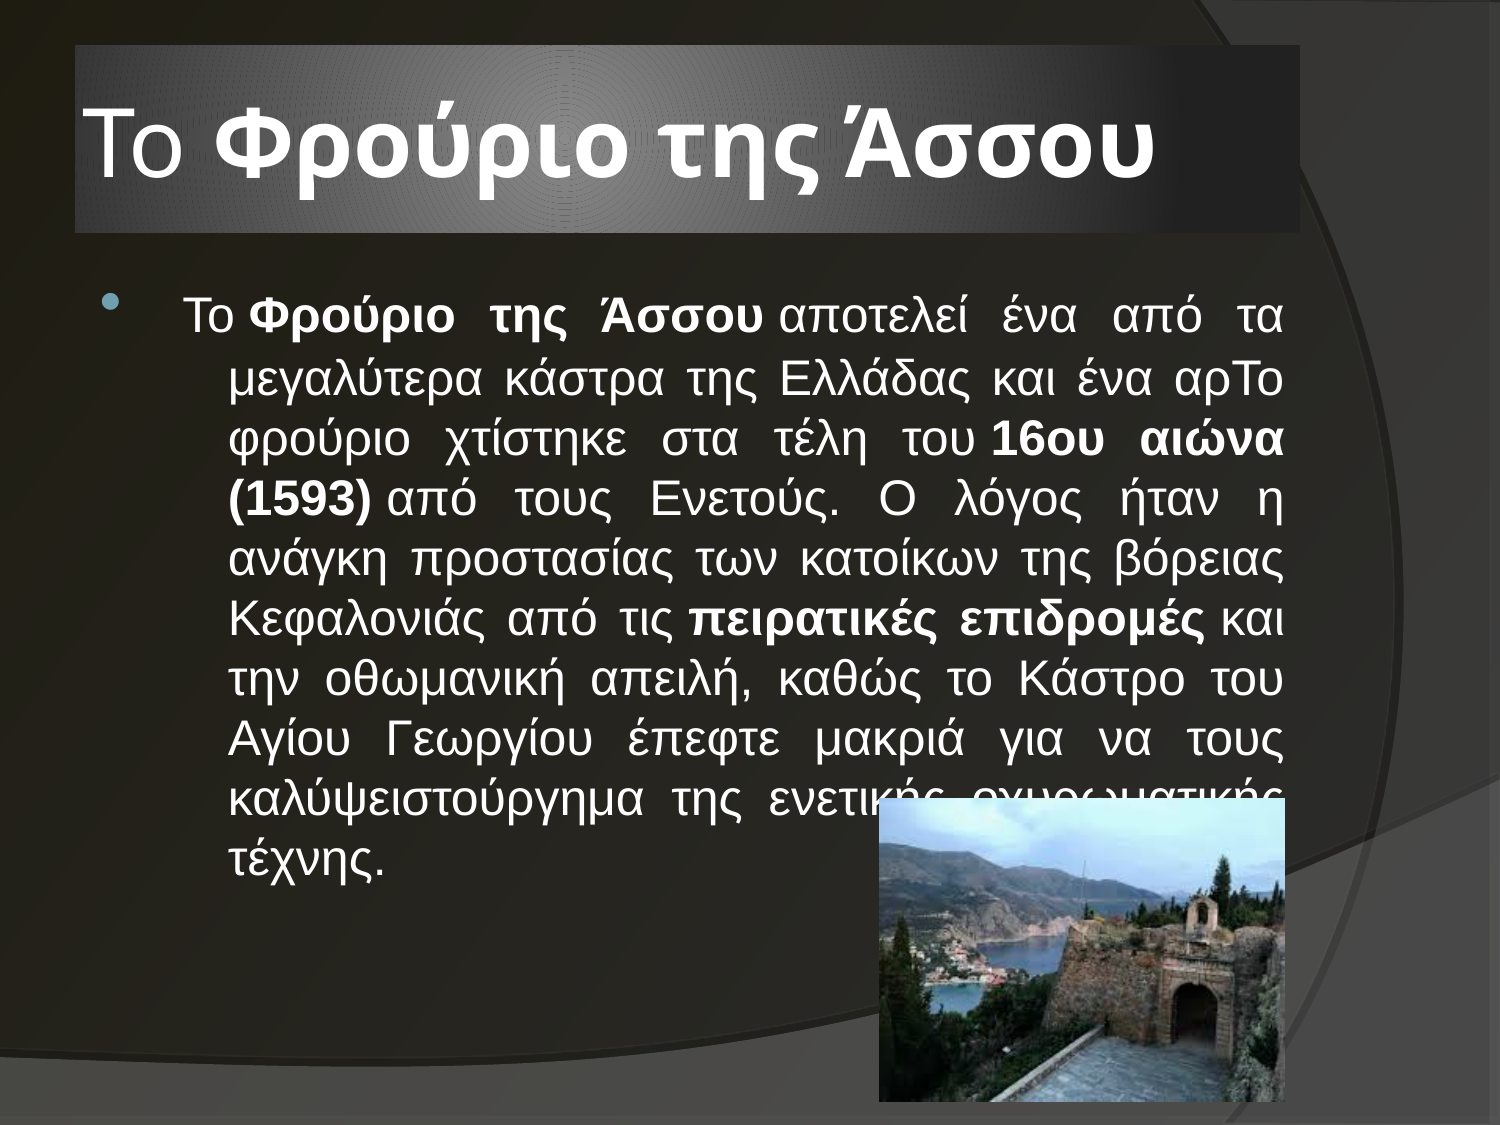

# Το Φρούριο της Άσσου
 Το Φρούριο της Άσσου αποτελεί ένα από τα μεγαλύτερα κάστρα της Ελλάδας και ένα αρΤο φρούριο χτίστηκε στα τέλη του 16ου αιώνα (1593) από τους Ενετούς. Ο λόγος ήταν η ανάγκη προστασίας των κατοίκων της βόρειας Κεφαλονιάς από τις πειρατικές επιδρομές και την οθωμανική απειλή, καθώς το Κάστρο του Αγίου Γεωργίου έπεφτε μακριά για να τους καλύψειστούργημα της ενετικής οχυρωματικής τέχνης.